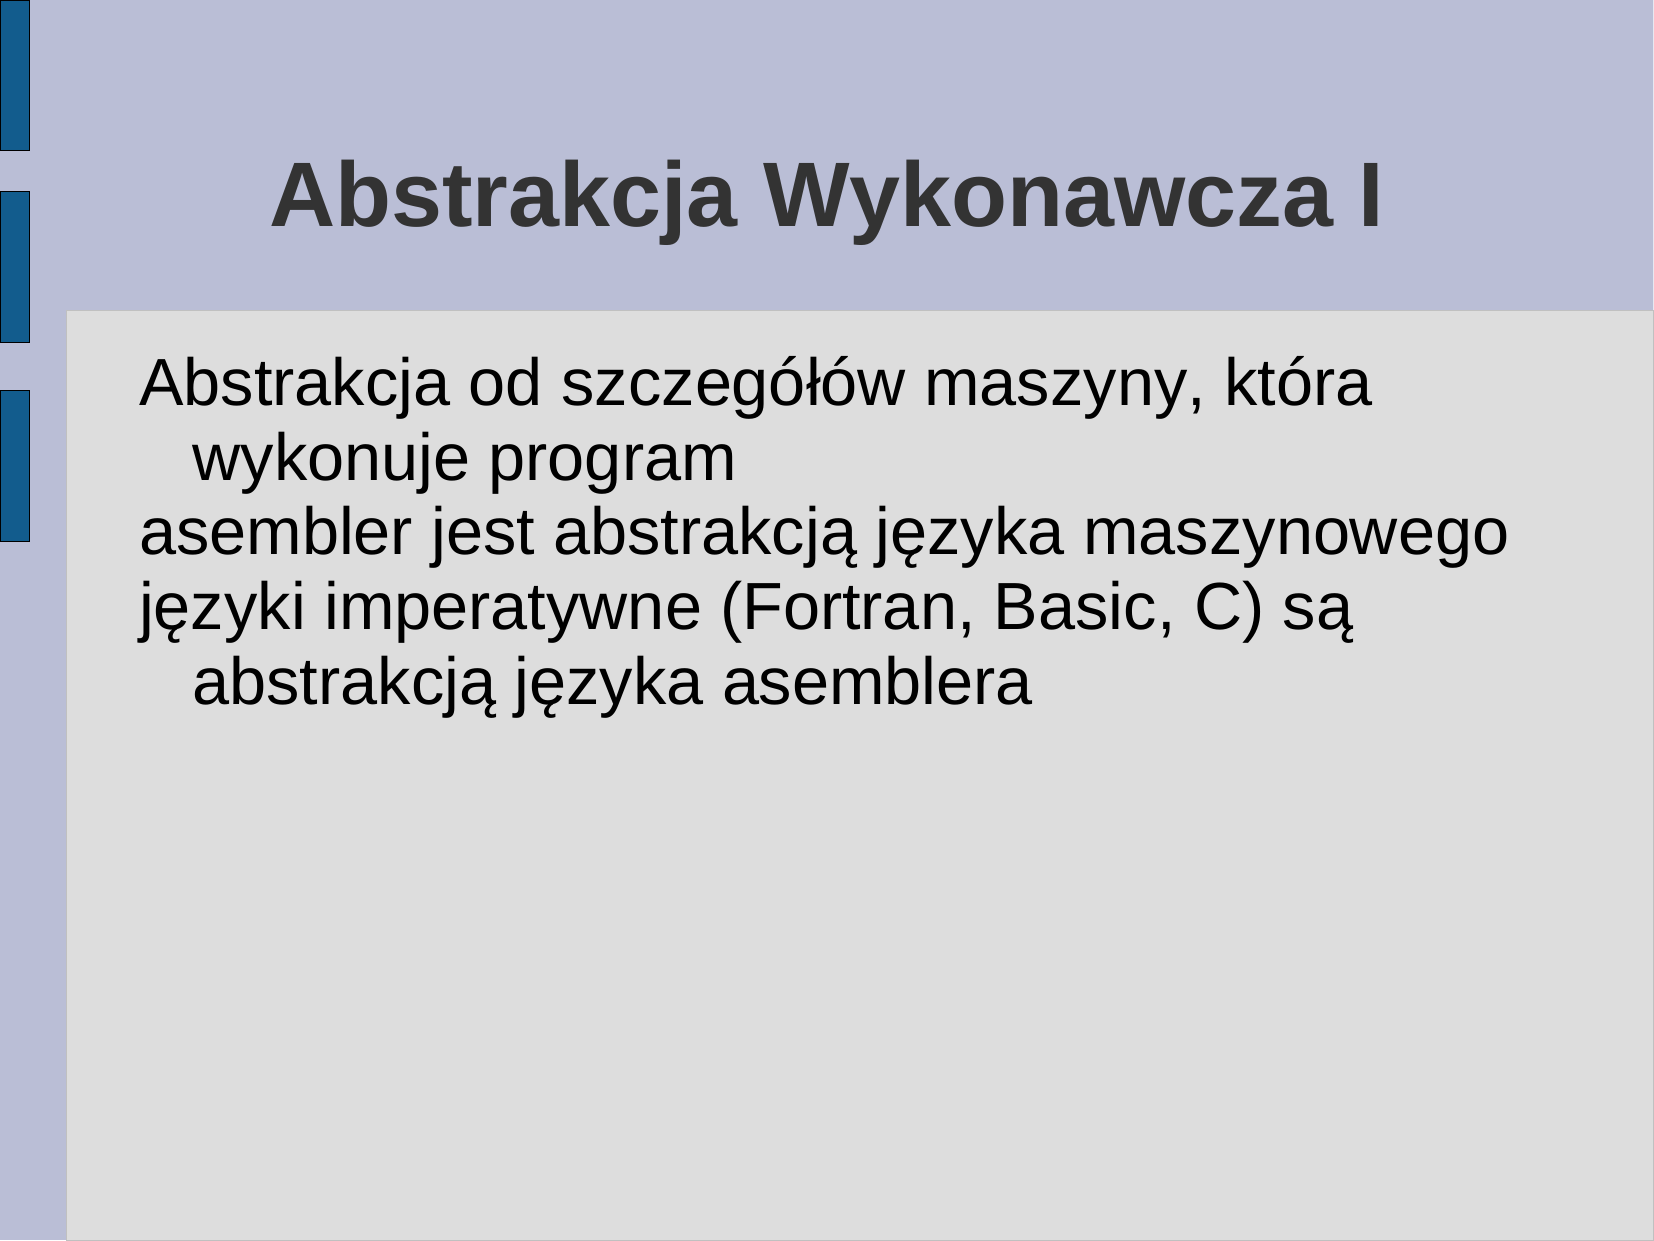

# Abstrakcja Wykonawcza I
Abstrakcja od szczegółów maszyny, która wykonuje program
asembler jest abstrakcją języka maszynowego
języki imperatywne (Fortran, Basic, C) są abstrakcją języka asemblera